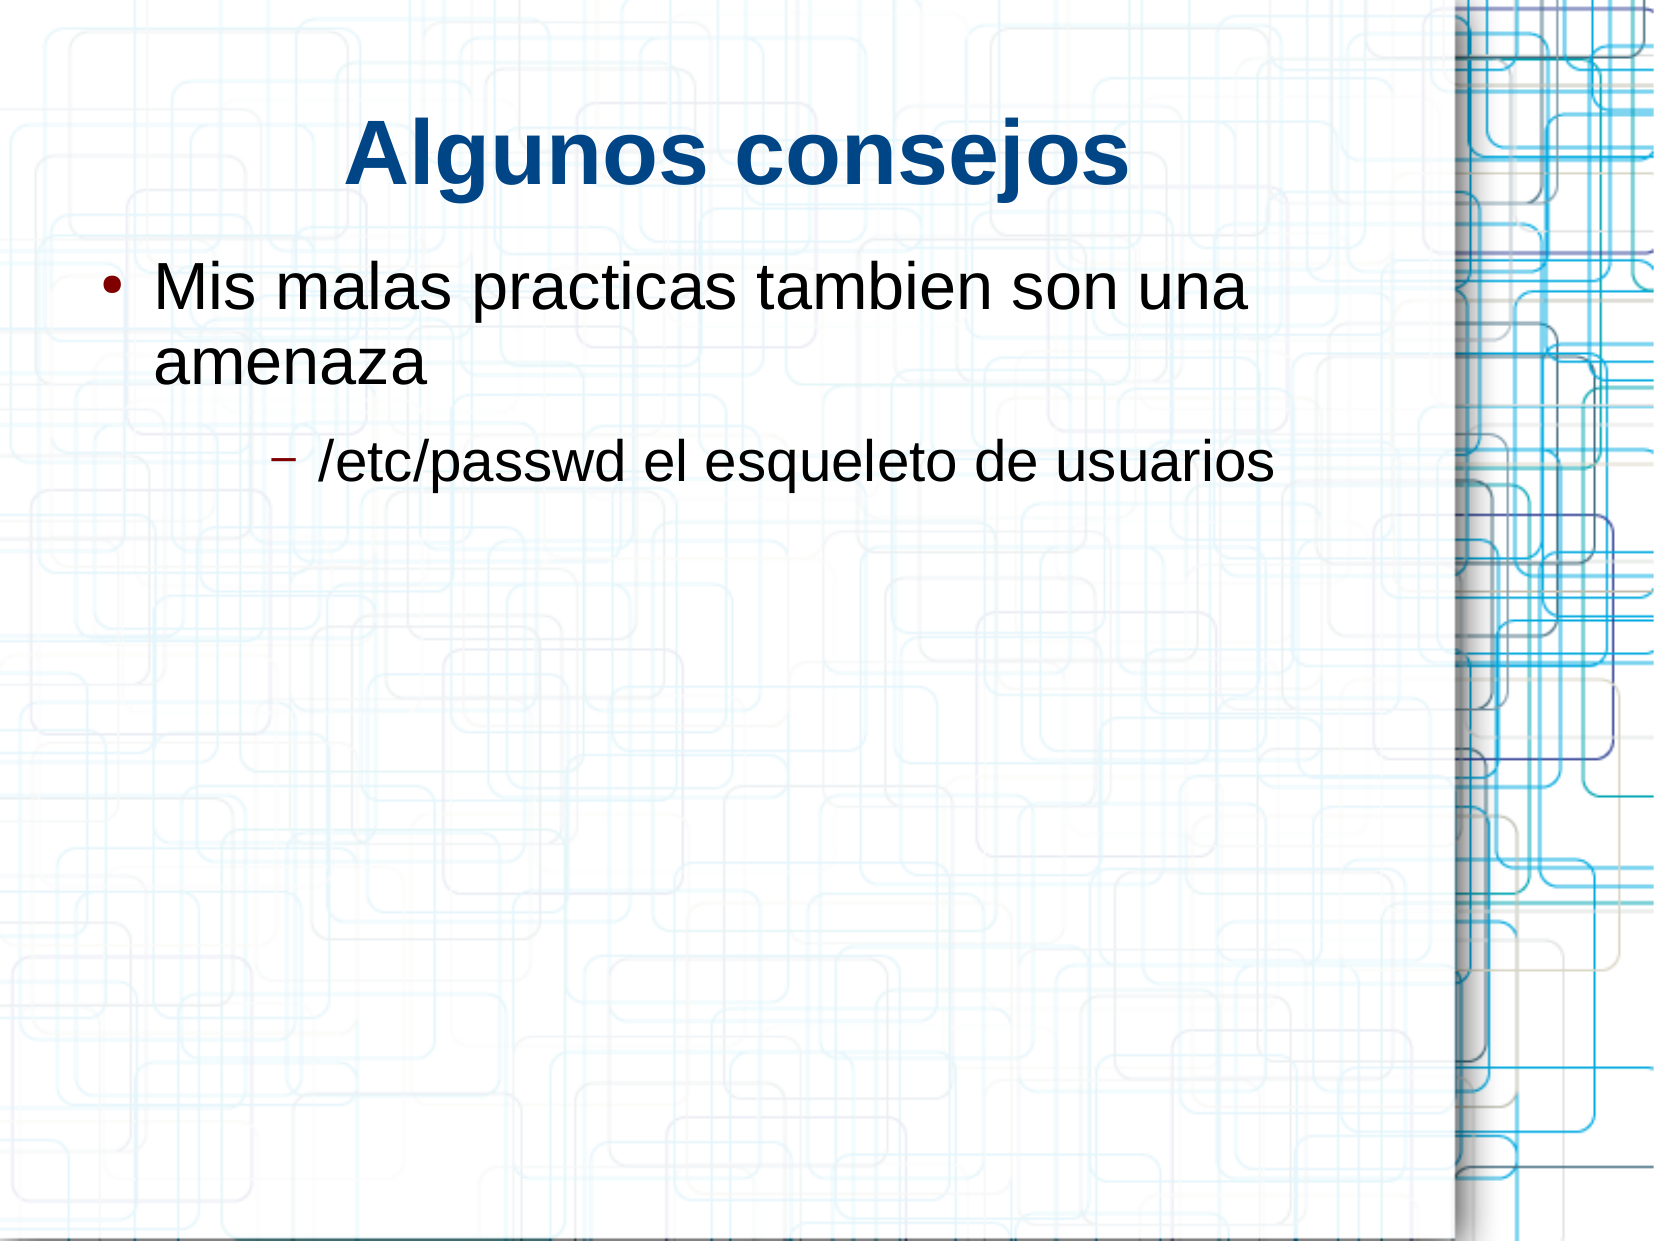

# Algunos consejos
Mis malas practicas tambien son una amenaza
/etc/passwd el esqueleto de usuarios